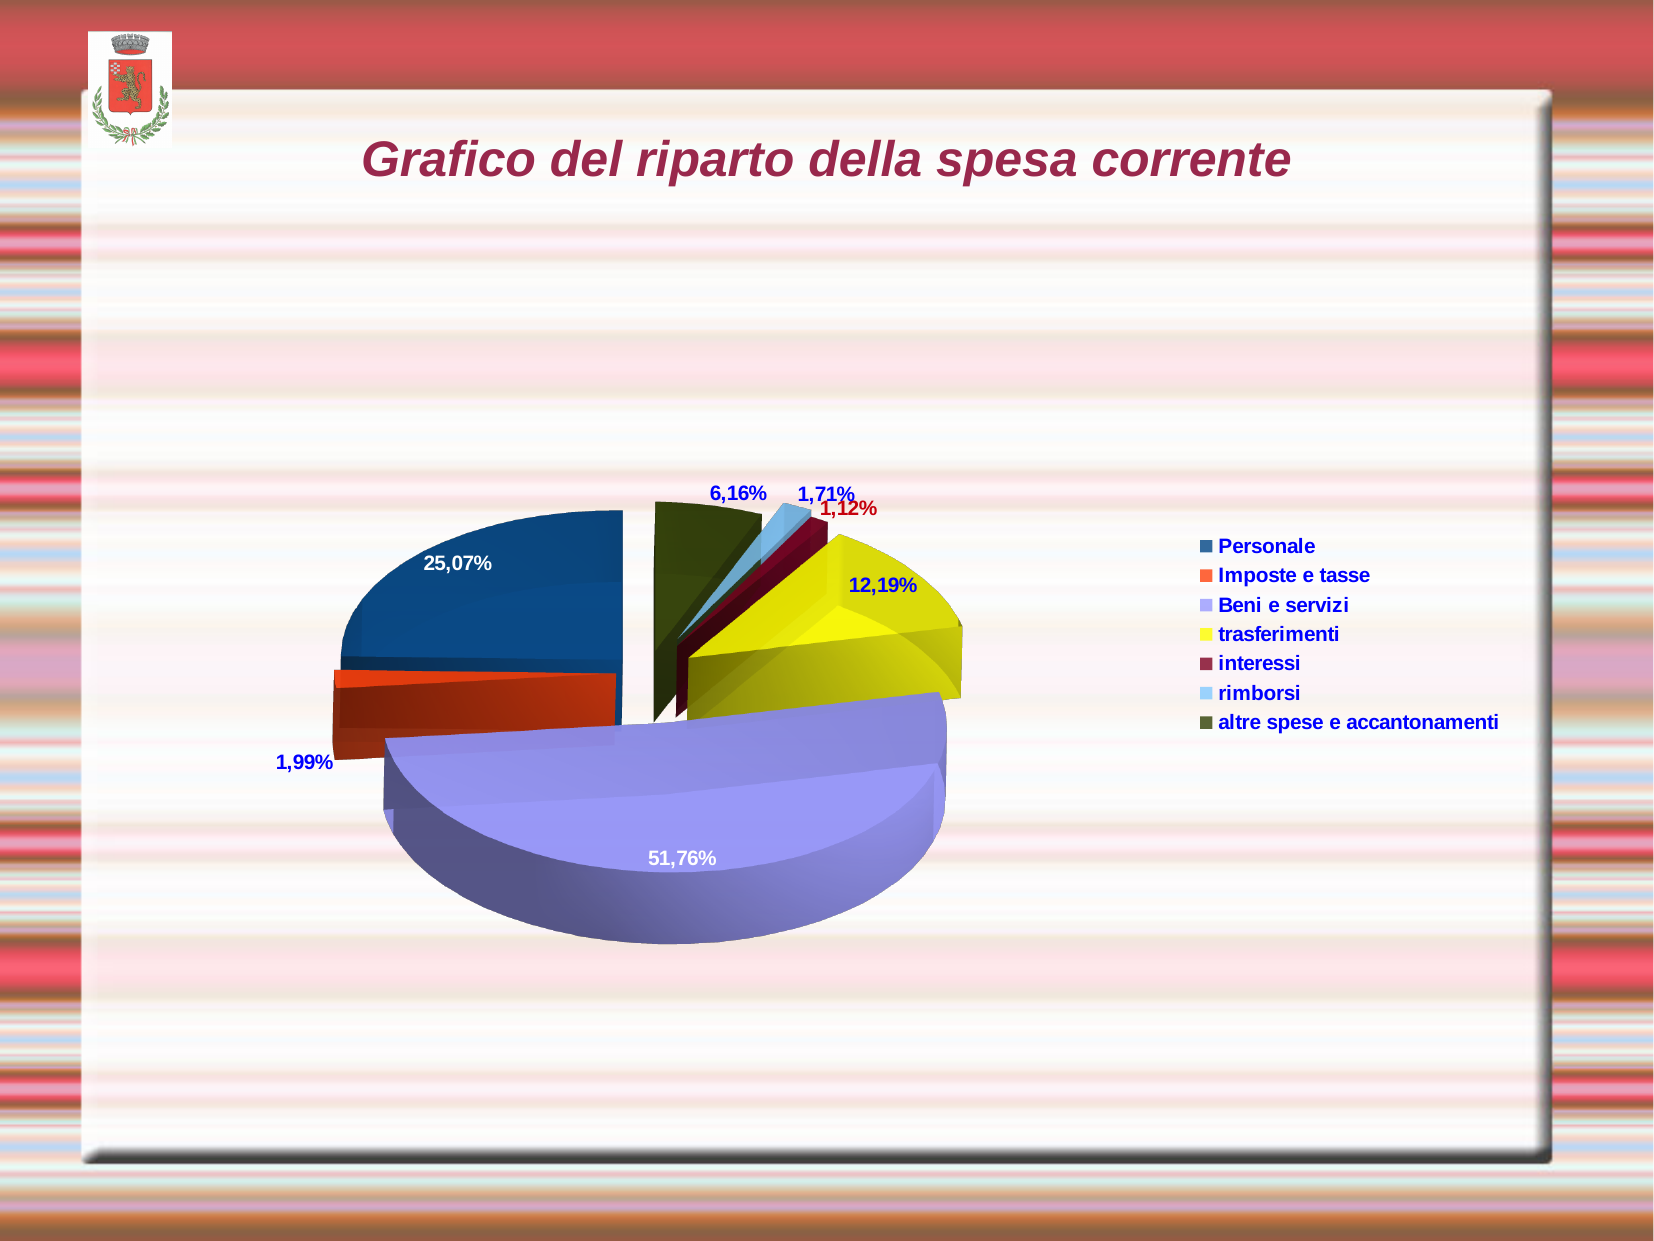

# Grafico del riparto della spesa corrente
[unsupported chart]